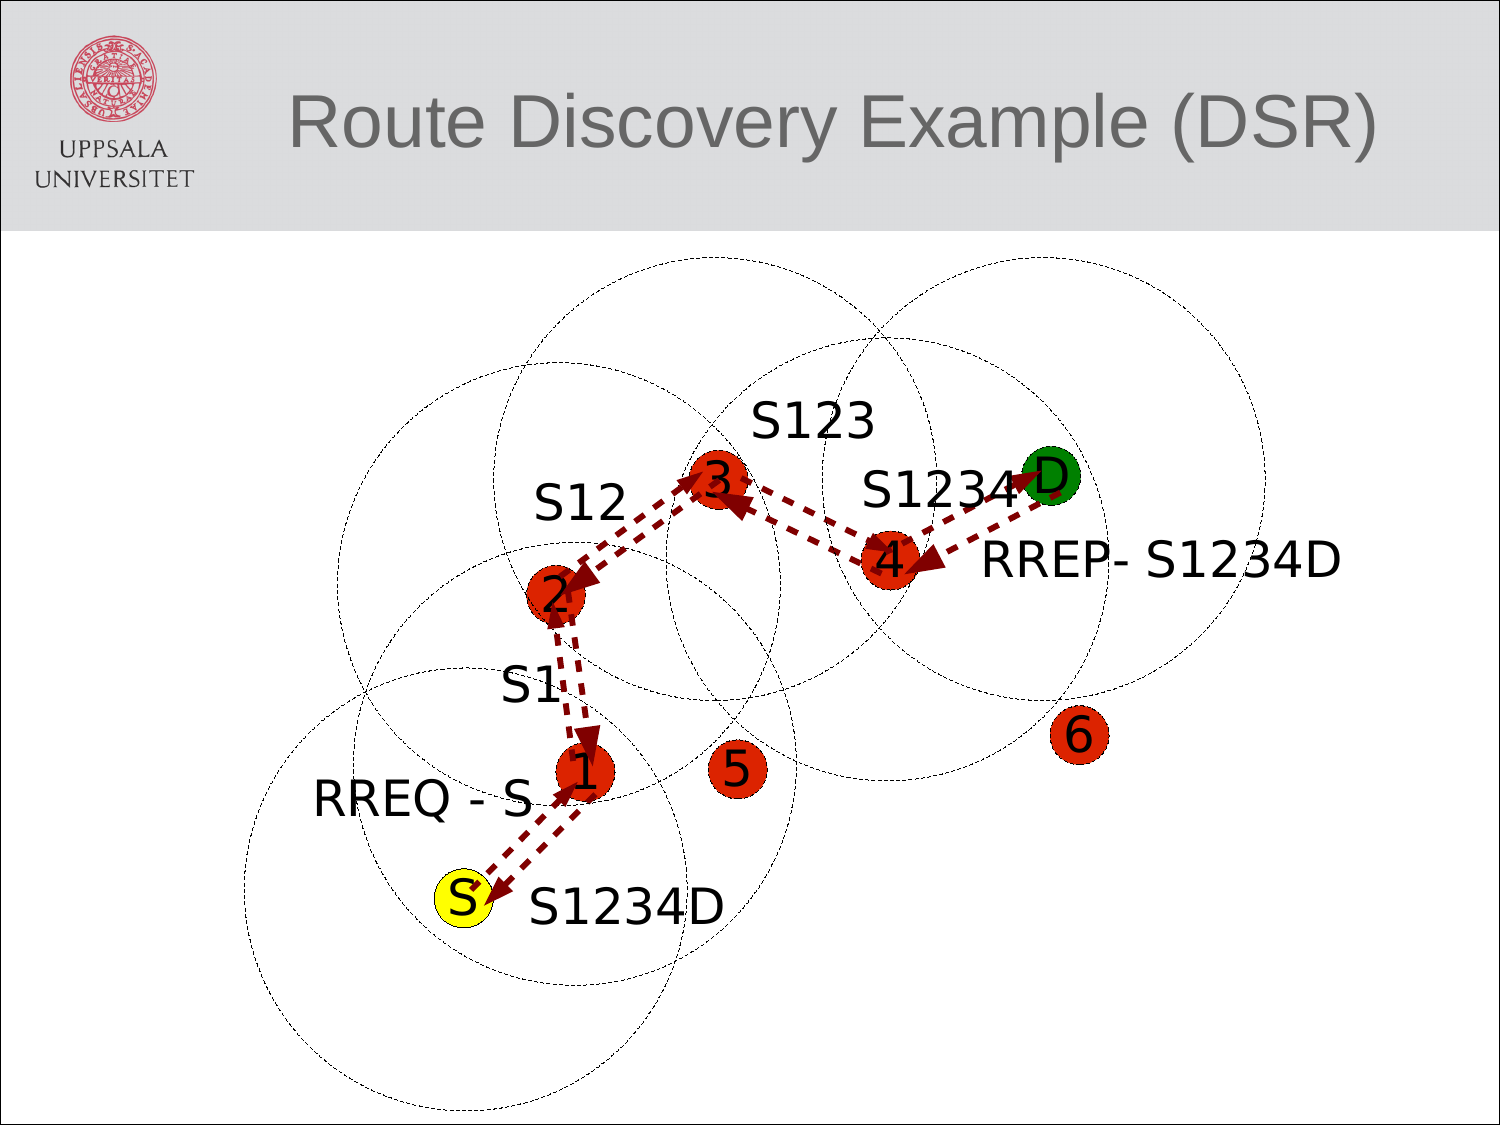

# Route Discovery Example (DSR)
S123
D
3
S1234
S12
RREP- S1234D
4
2
S1
6
5
1
RREQ - S
S
S1234D